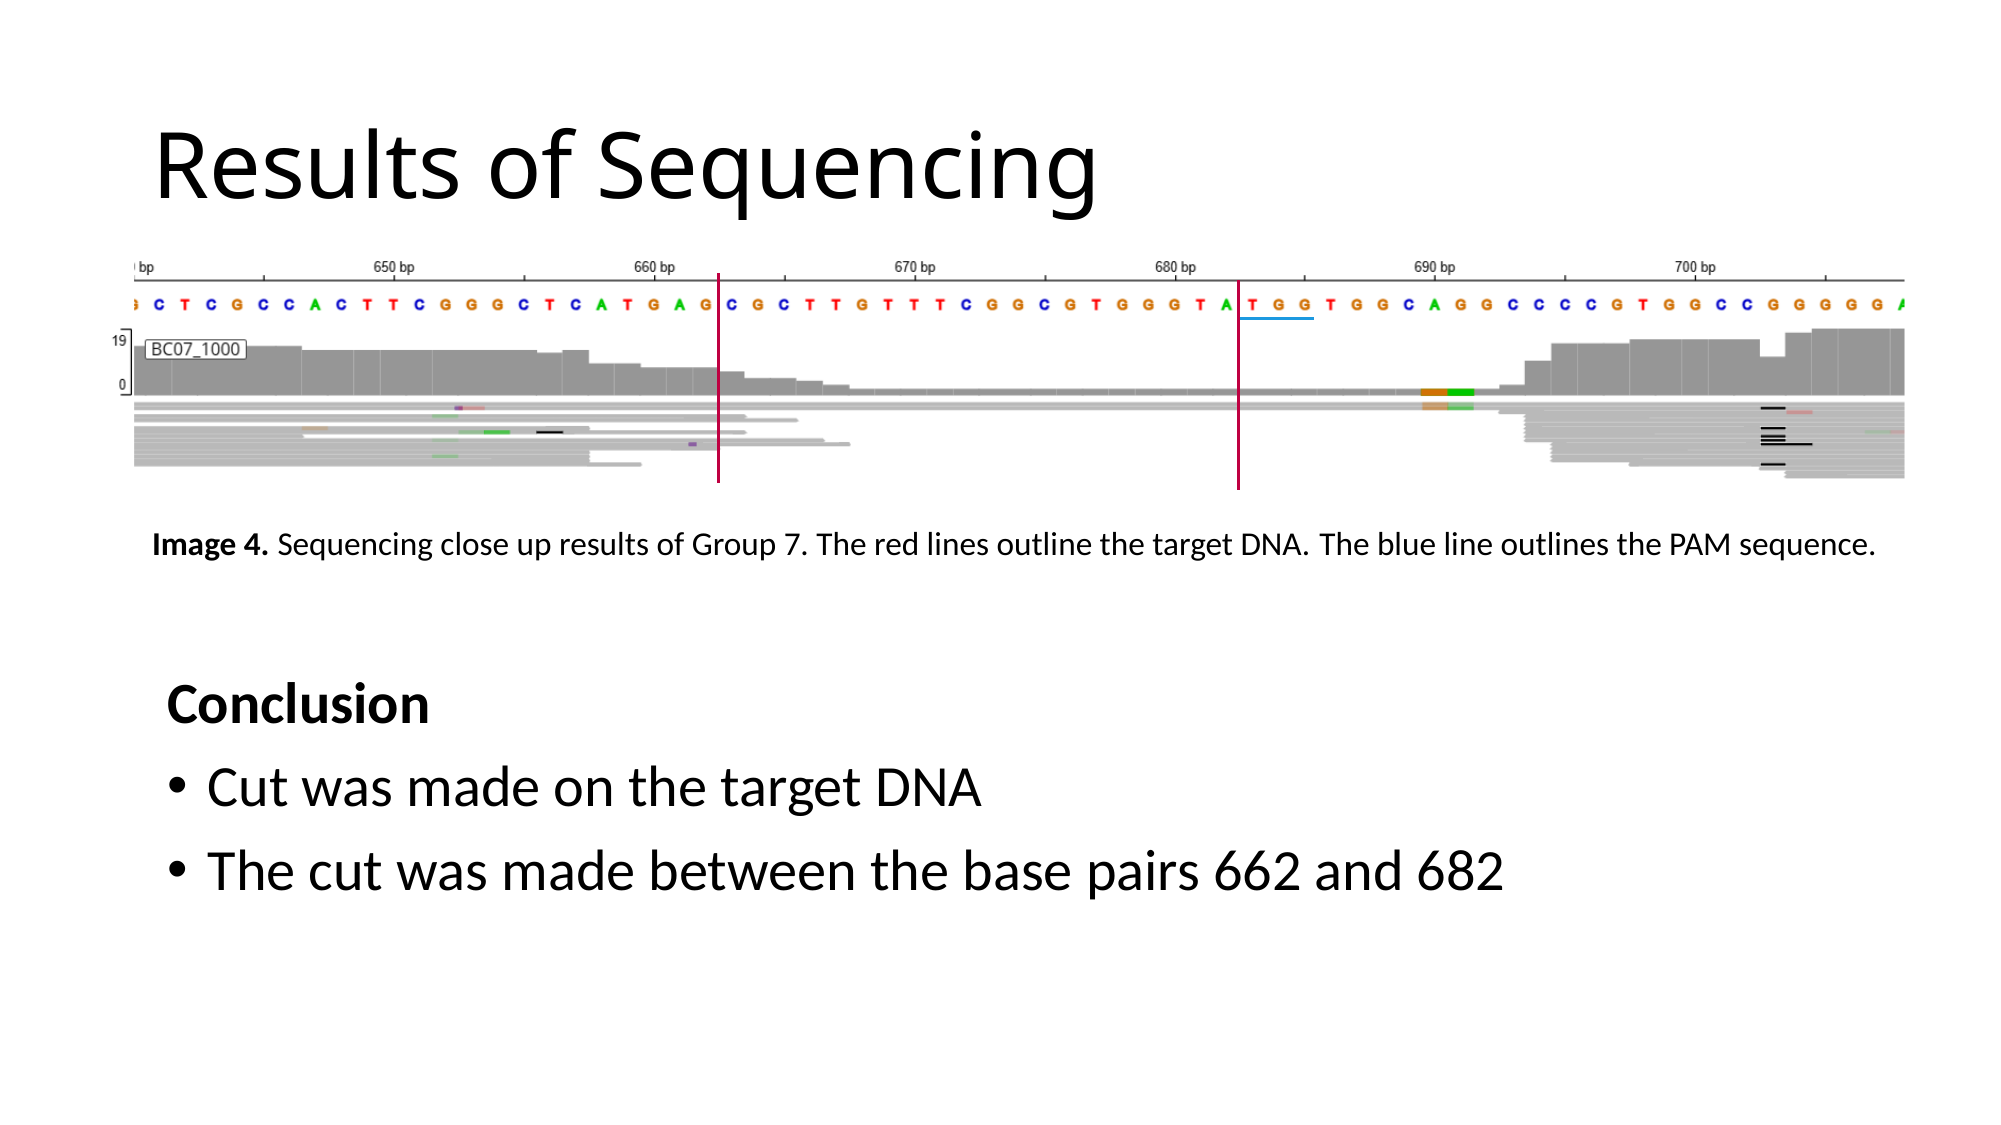

# Results of Sequencing
Image 4. Sequencing close up results of Group 7. The red lines outline the target DNA. The blue line outlines the PAM sequence.
Conclusion
Cut was made on the target DNA
The cut was made between the base pairs 662 and 682